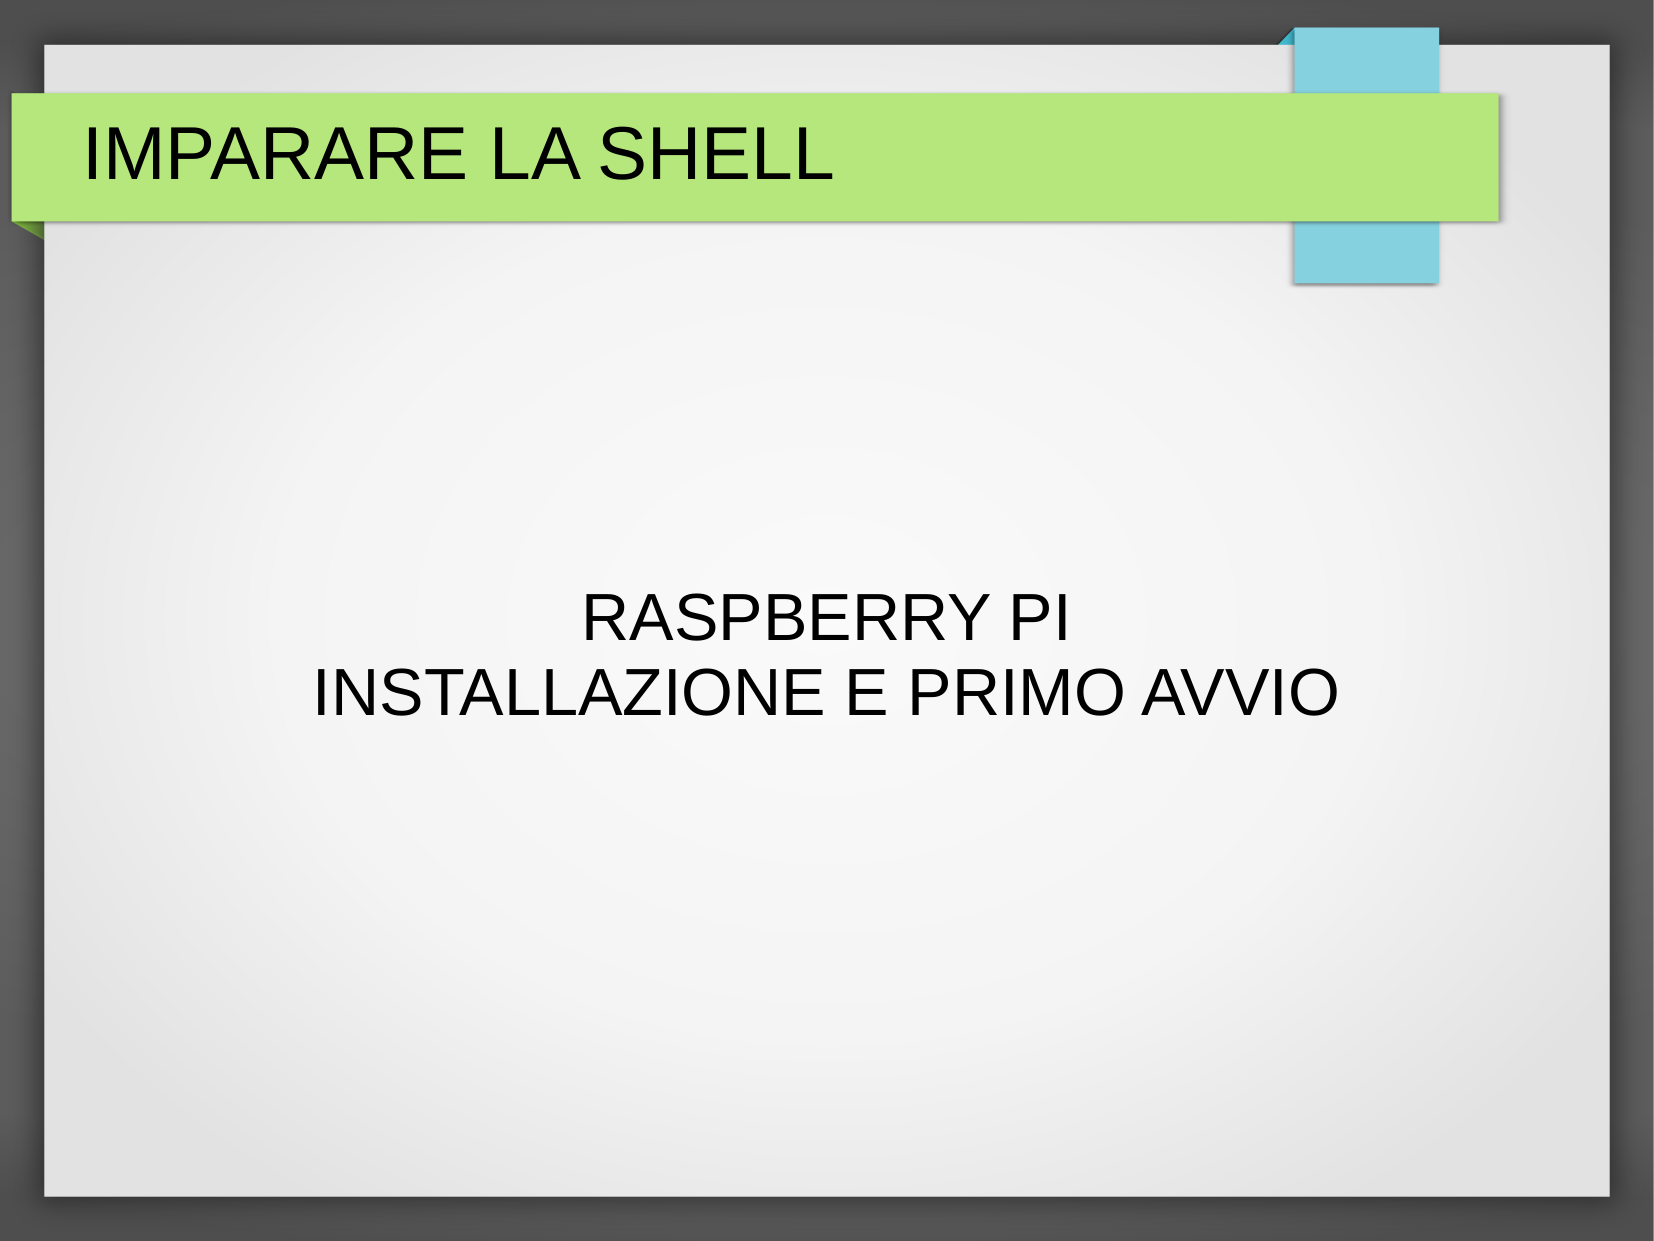

# IMPARARE LA SHELL
RASPBERRY PI
INSTALLAZIONE E PRIMO AVVIO